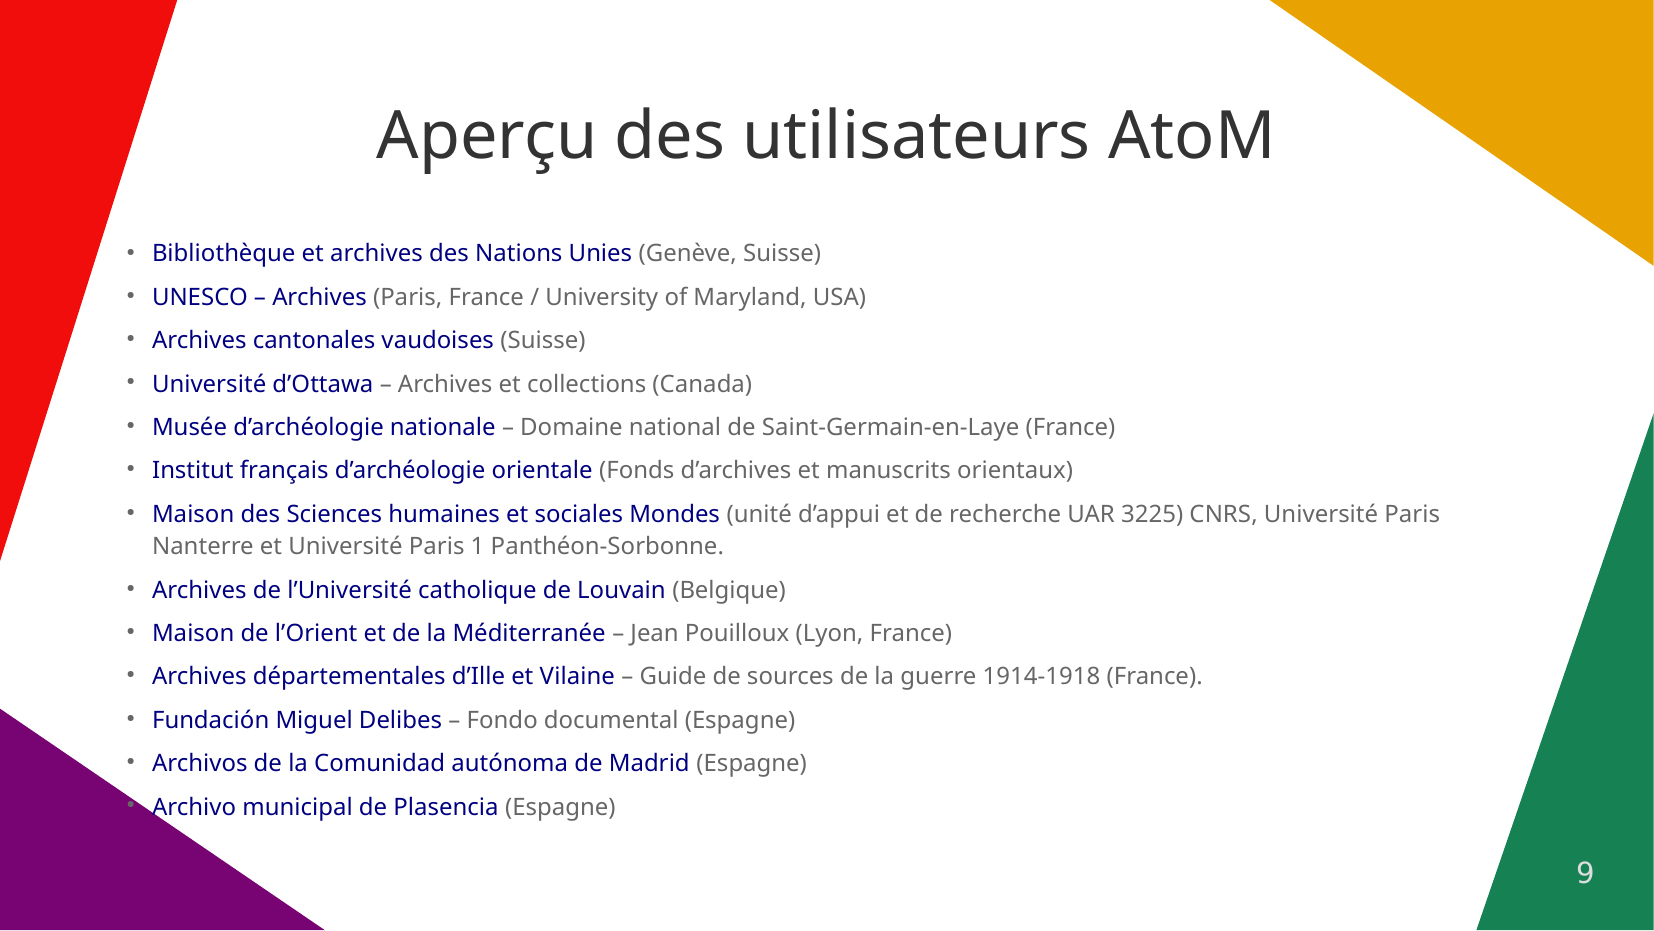

# Aperçu des utilisateurs AtoM
Bibliothèque et archives des Nations Unies (Genève, Suisse)
UNESCO – Archives (Paris, France / University of Maryland, USA)
Archives cantonales vaudoises (Suisse)
Université d’Ottawa – Archives et collections (Canada)
Musée d’archéologie nationale – Domaine national de Saint-Germain-en-Laye (France)
Institut français d’archéologie orientale (Fonds d’archives et manuscrits orientaux)
Maison des Sciences humaines et sociales Mondes (unité d’appui et de recherche UAR 3225) CNRS, Université Paris Nanterre et Université Paris 1 Panthéon-Sorbonne.
Archives de l’Université catholique de Louvain (Belgique)
Maison de l’Orient et de la Méditerranée – Jean Pouilloux (Lyon, France)
Archives départementales d’Ille et Vilaine – Guide de sources de la guerre 1914-1918 (France).
Fundación Miguel Delibes – Fondo documental (Espagne)
Archivos de la Comunidad autónoma de Madrid (Espagne)
Archivo municipal de Plasencia (Espagne)
9